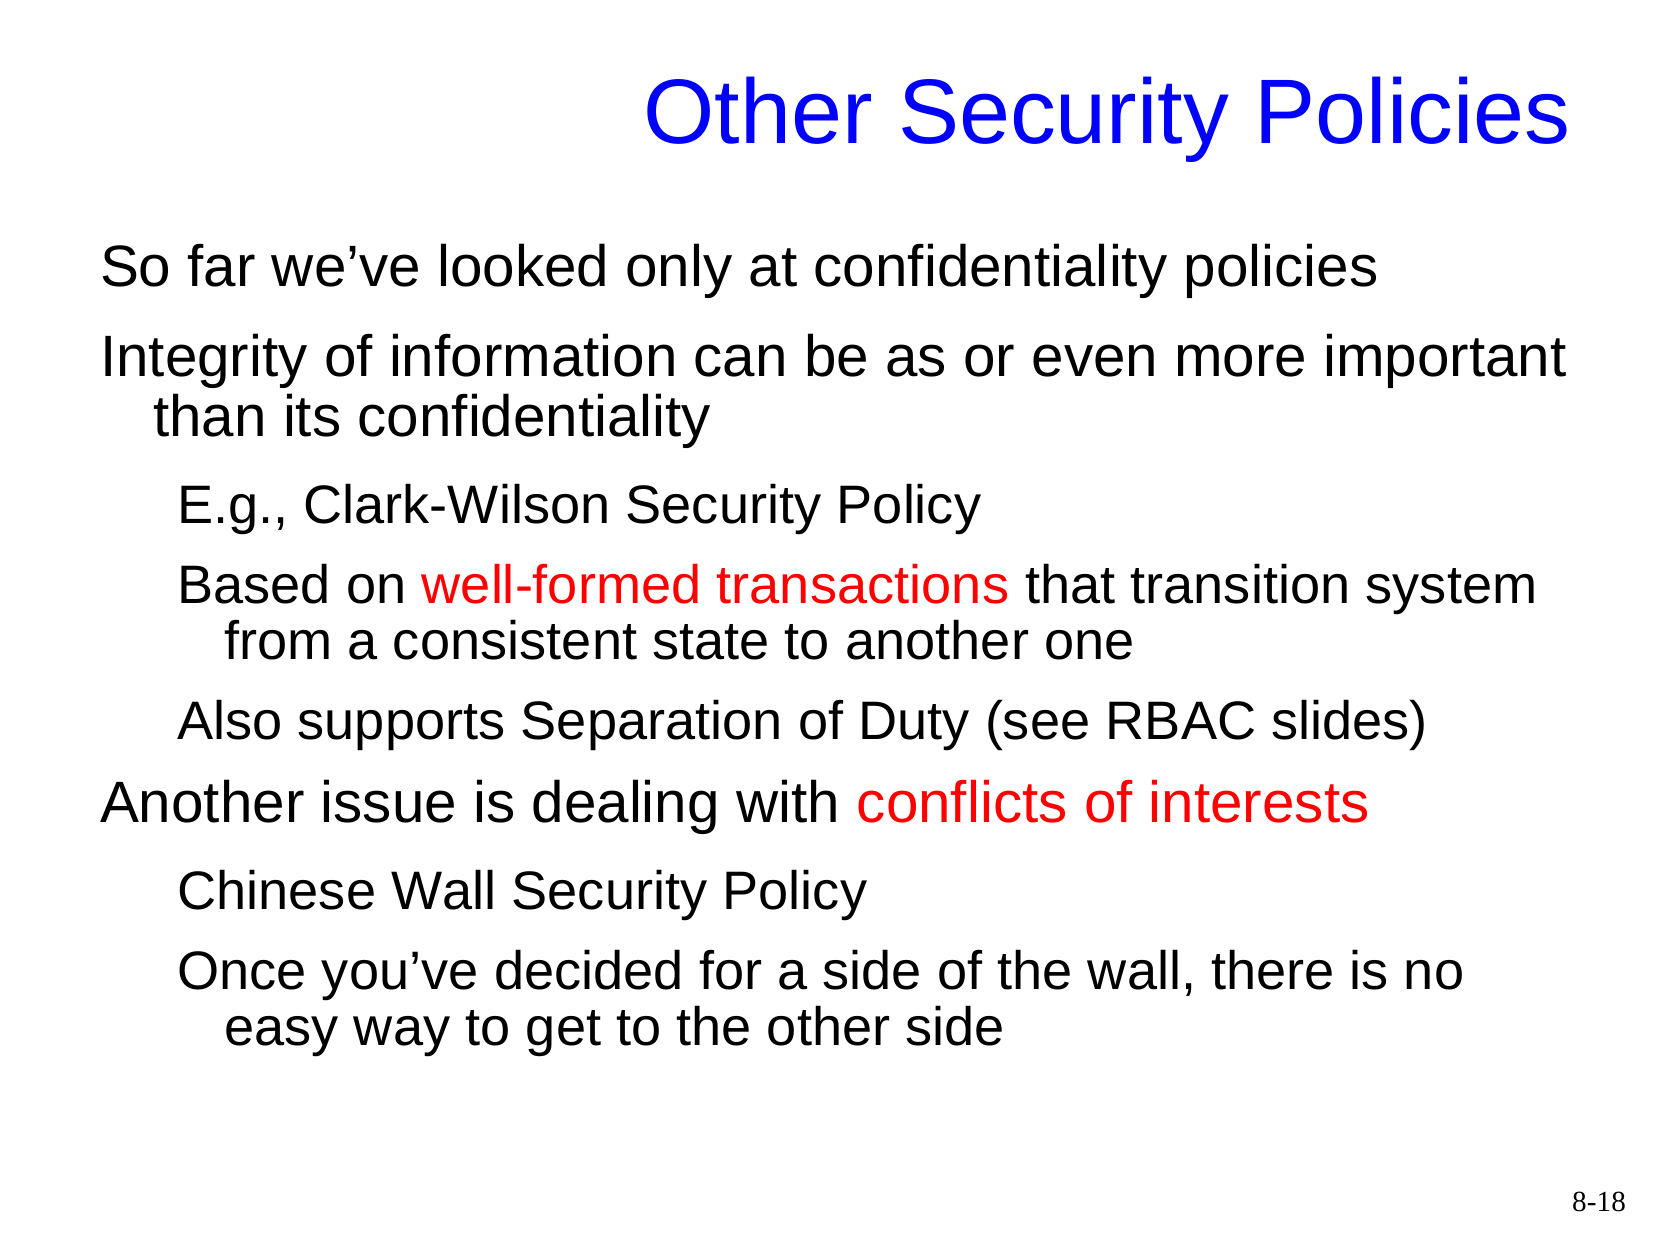

# Other Security Policies
So far we’ve looked only at confidentiality policies
Integrity of information can be as or even more important than its confidentiality
E.g., Clark-Wilson Security Policy
Based on well-formed transactions that transition system from a consistent state to another one
Also supports Separation of Duty (see RBAC slides)
Another issue is dealing with conflicts of interests
Chinese Wall Security Policy
Once you’ve decided for a side of the wall, there is no easy way to get to the other side